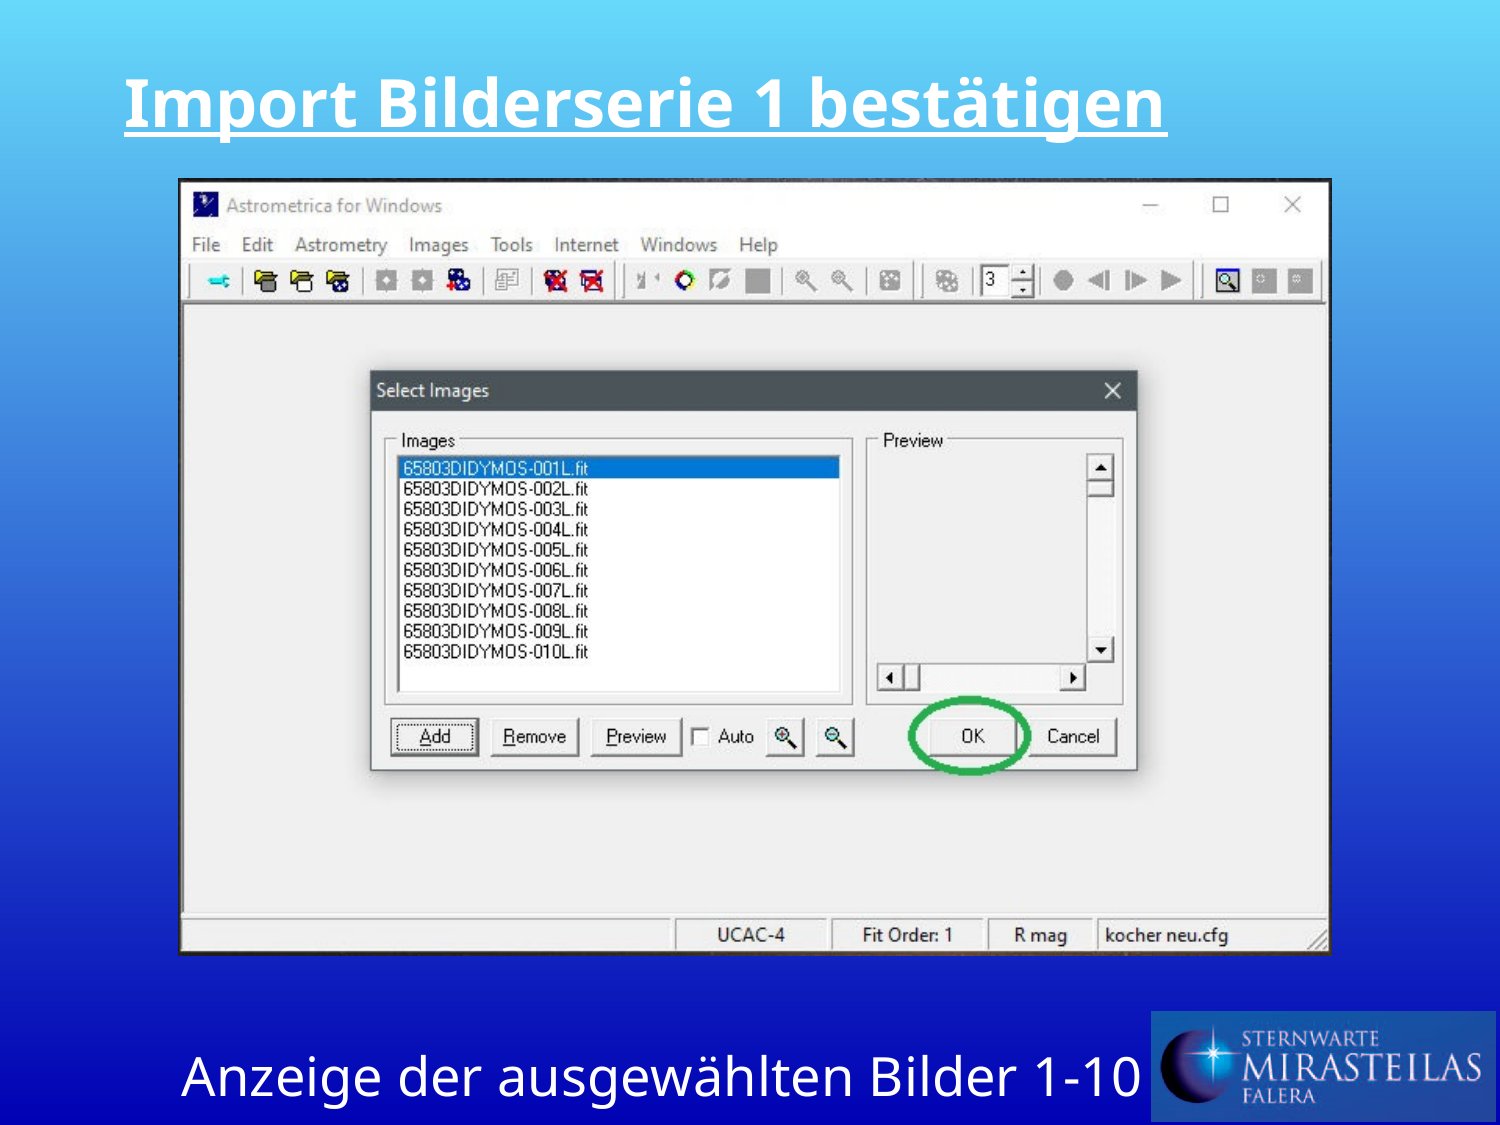

Import Bilderserie 1 bestätigen
 Anzeige der ausgewählten Bilder 1-10